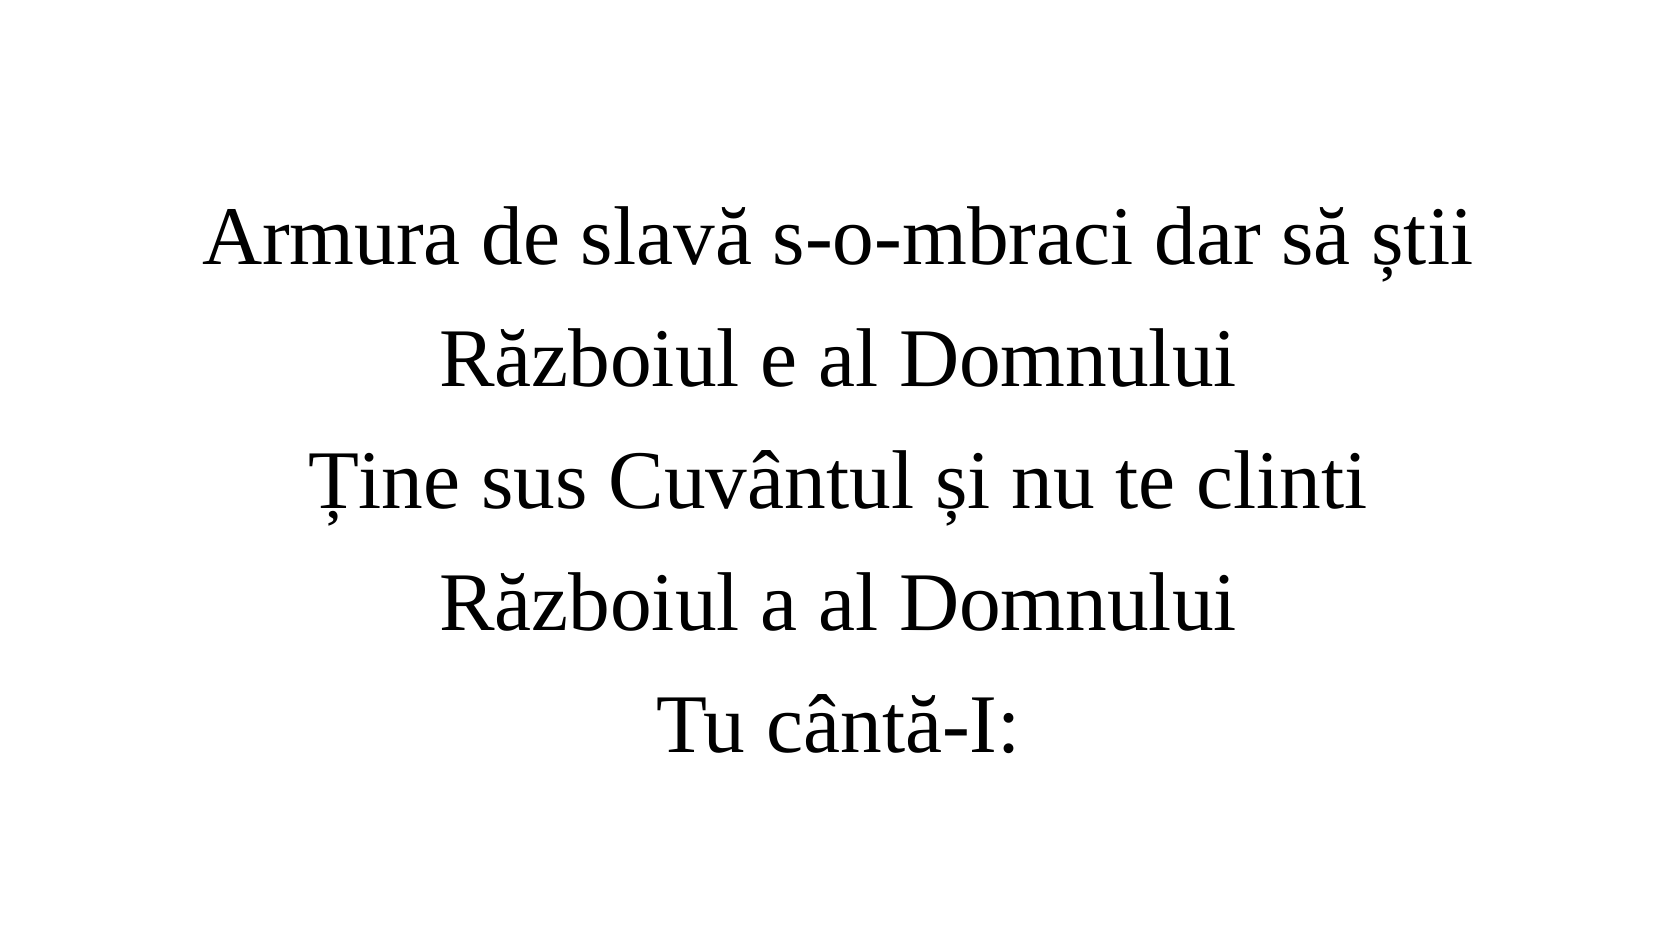

# Armura de slavă s-o-mbraci dar să știi
Războiul e al Domnului
Ține sus Cuvântul și nu te clinti
Războiul a al Domnului
Tu cântă-I: